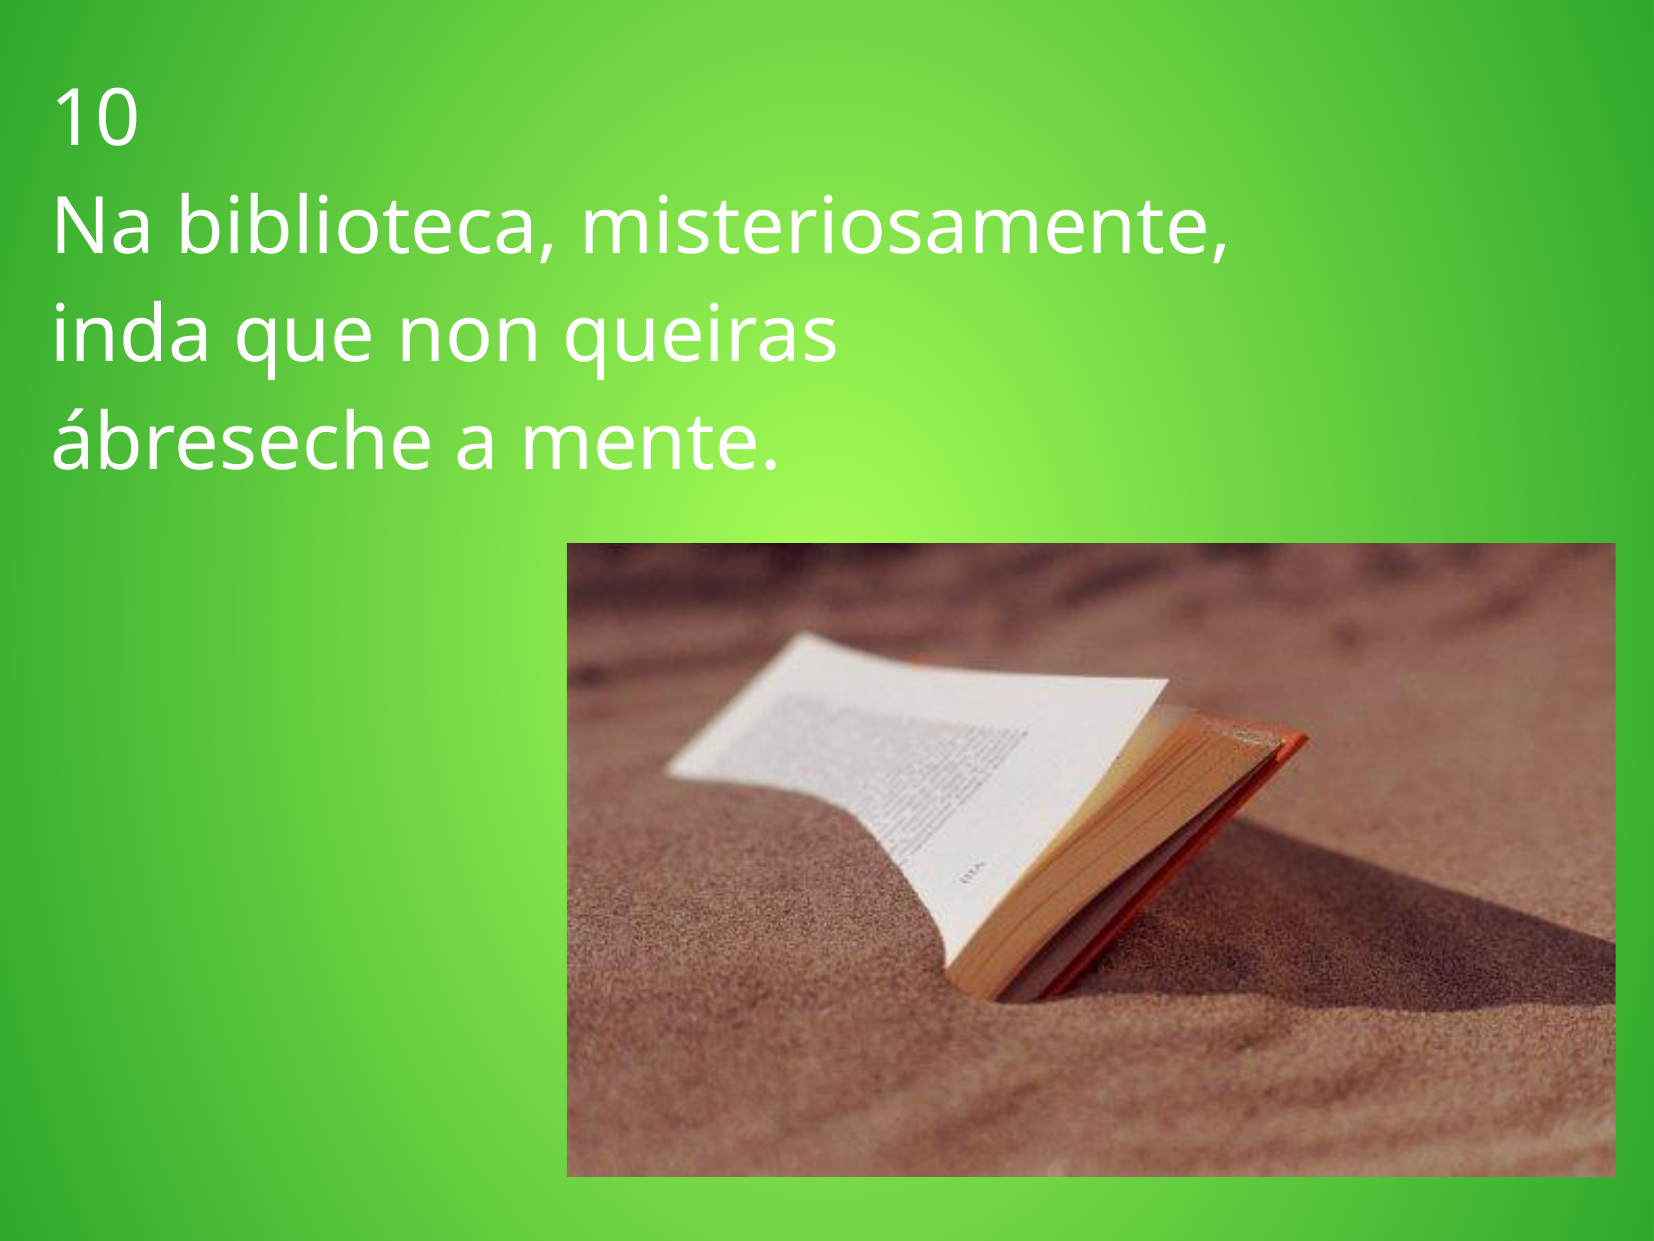

10
Na biblioteca, misteriosamente,
inda que non queiras
ábreseche a mente.